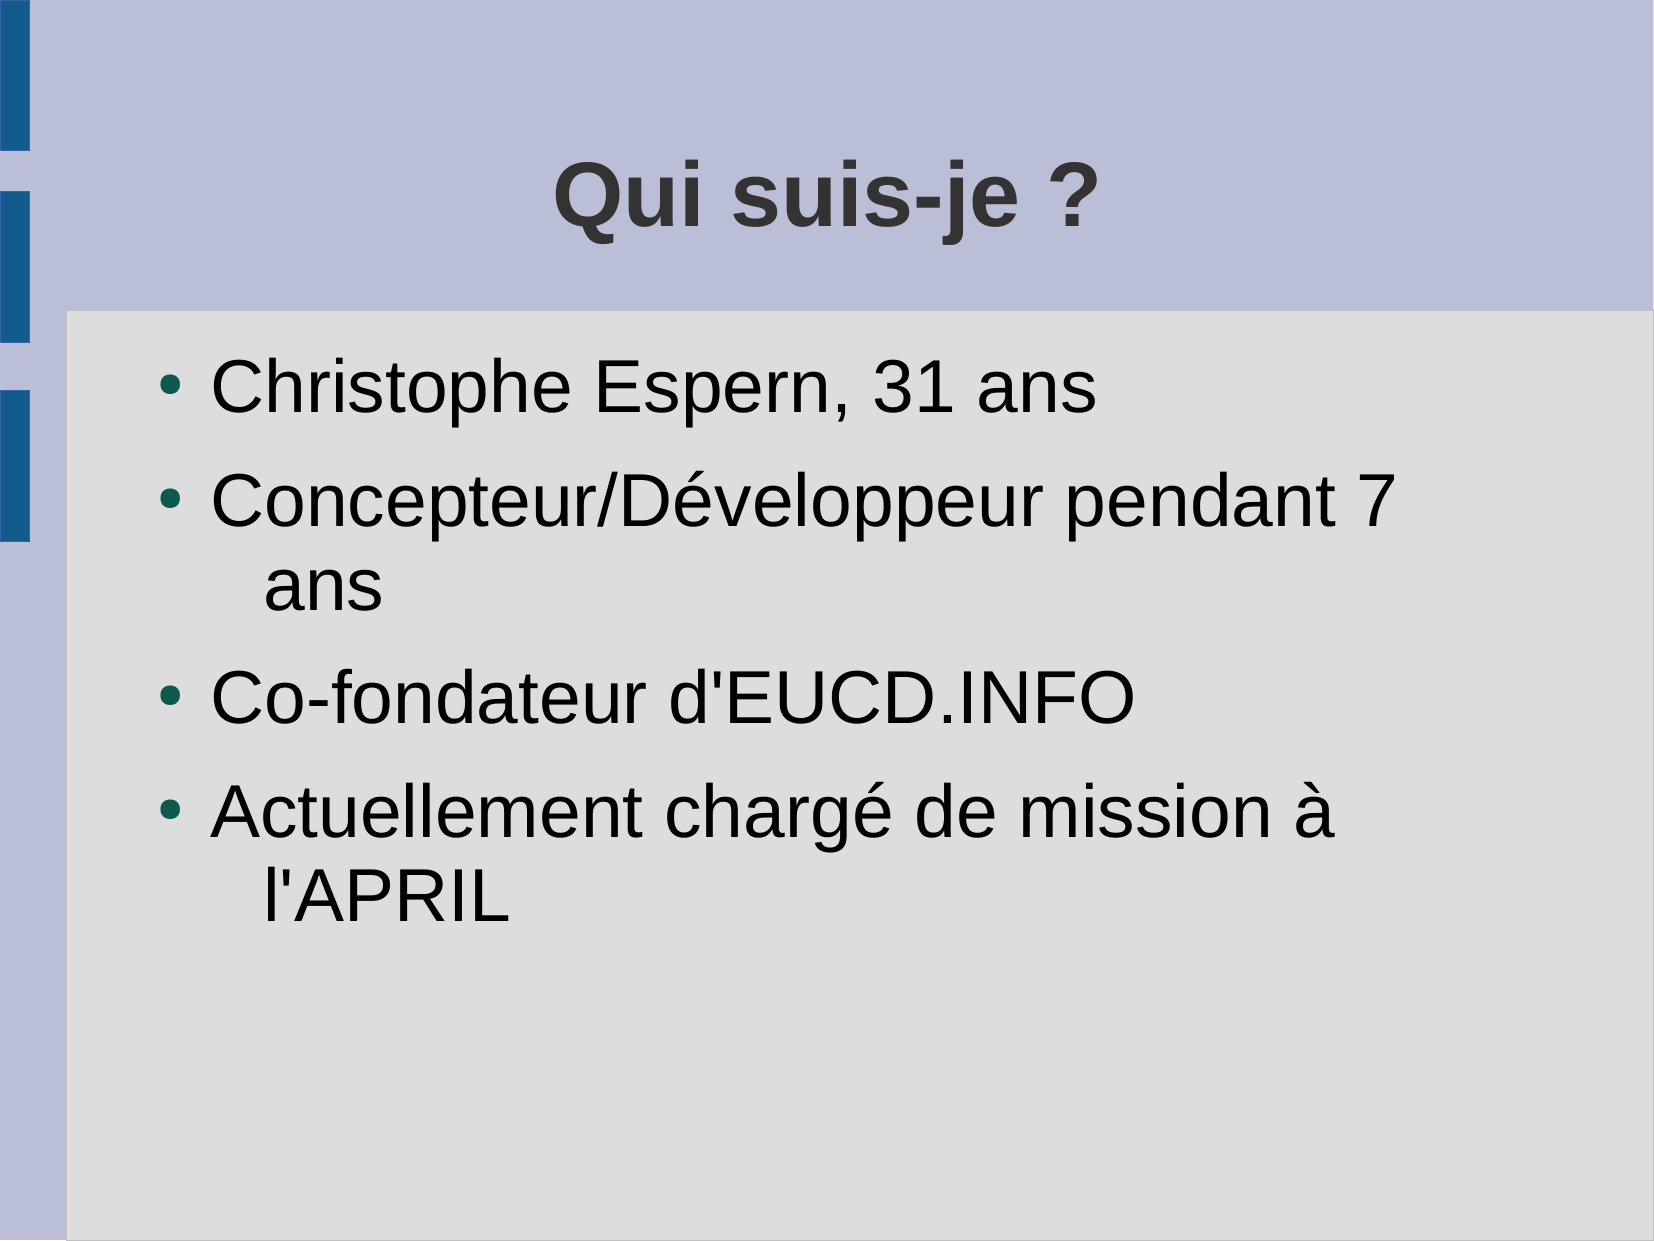

# Qui suis-je ?
Christophe Espern, 31 ans
Concepteur/Développeur pendant 7 ans
Co-fondateur d'EUCD.INFO
Actuellement chargé de mission à l'APRIL